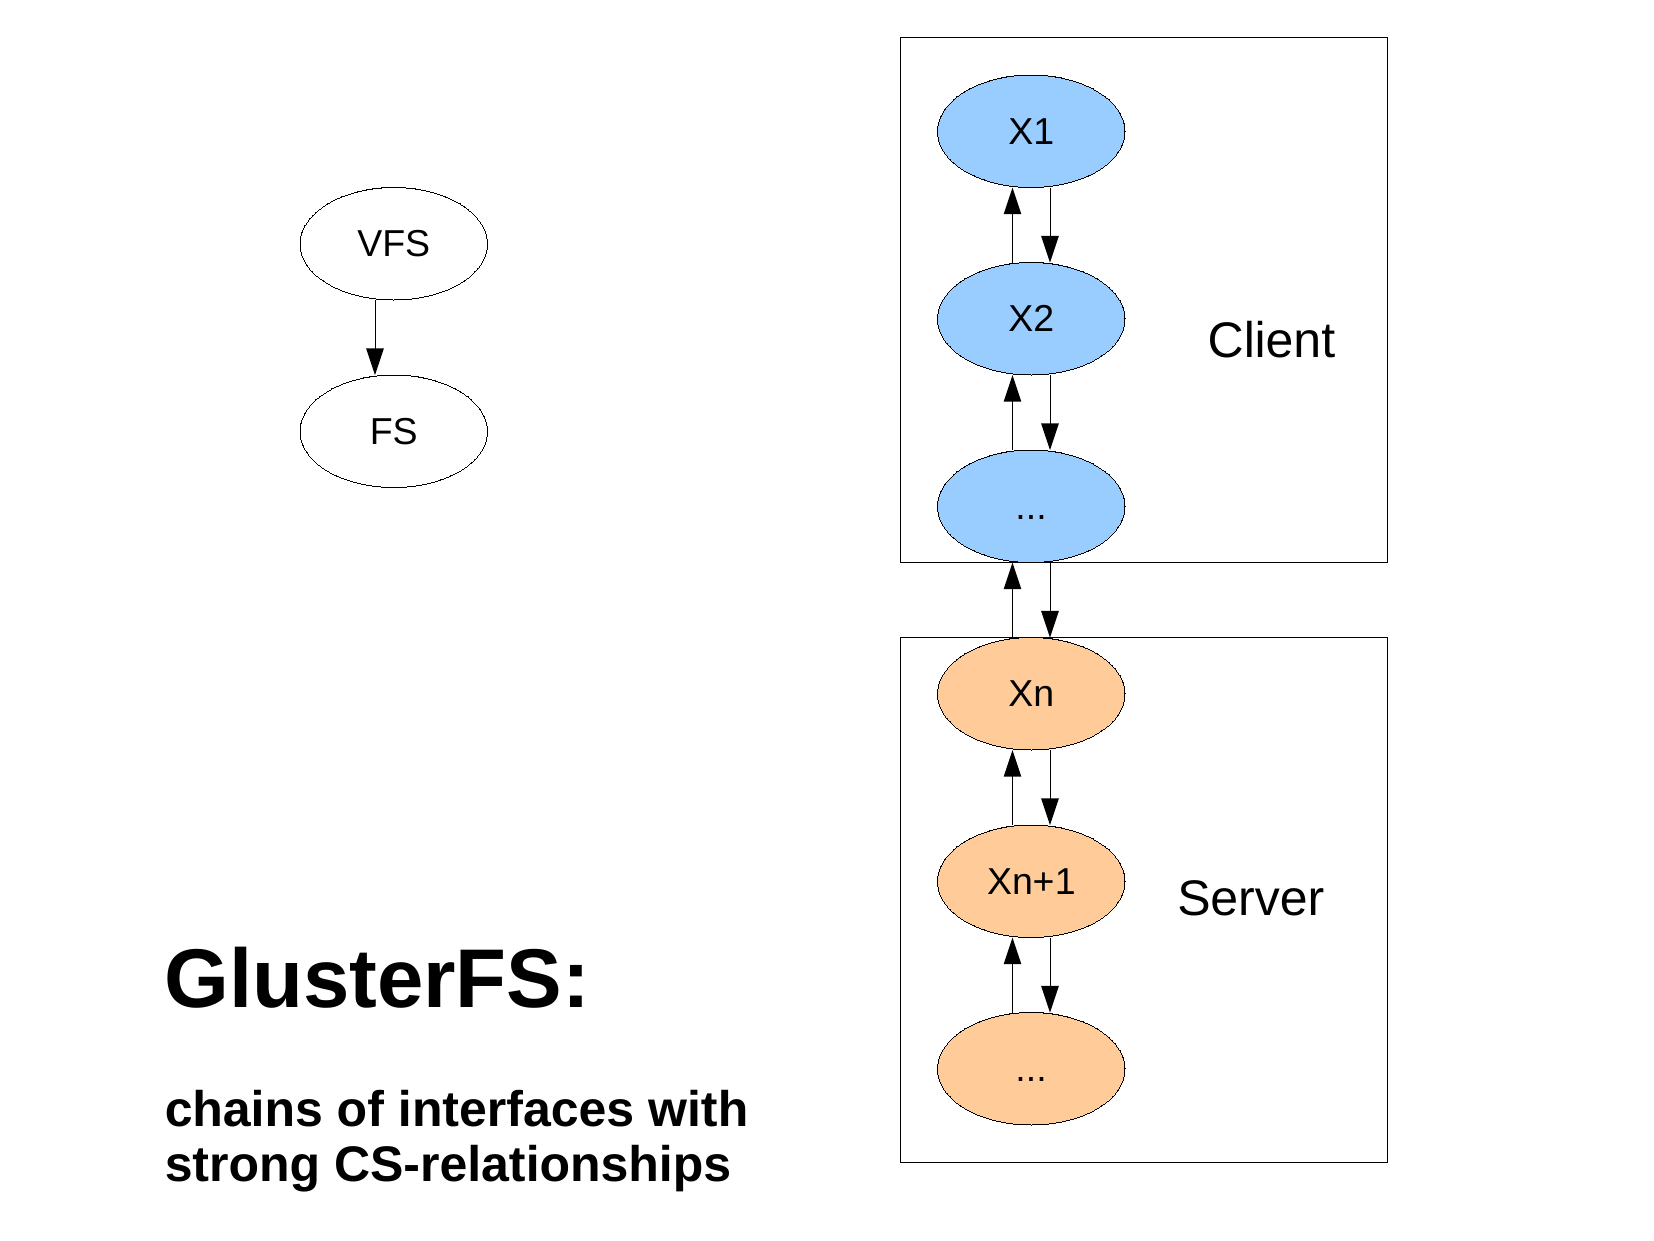

X1
VFS
X2
Client
FS
...
Xn
Xn+1
Server
GlusterFS:
chains of interfaces with
strong CS-relationships
...